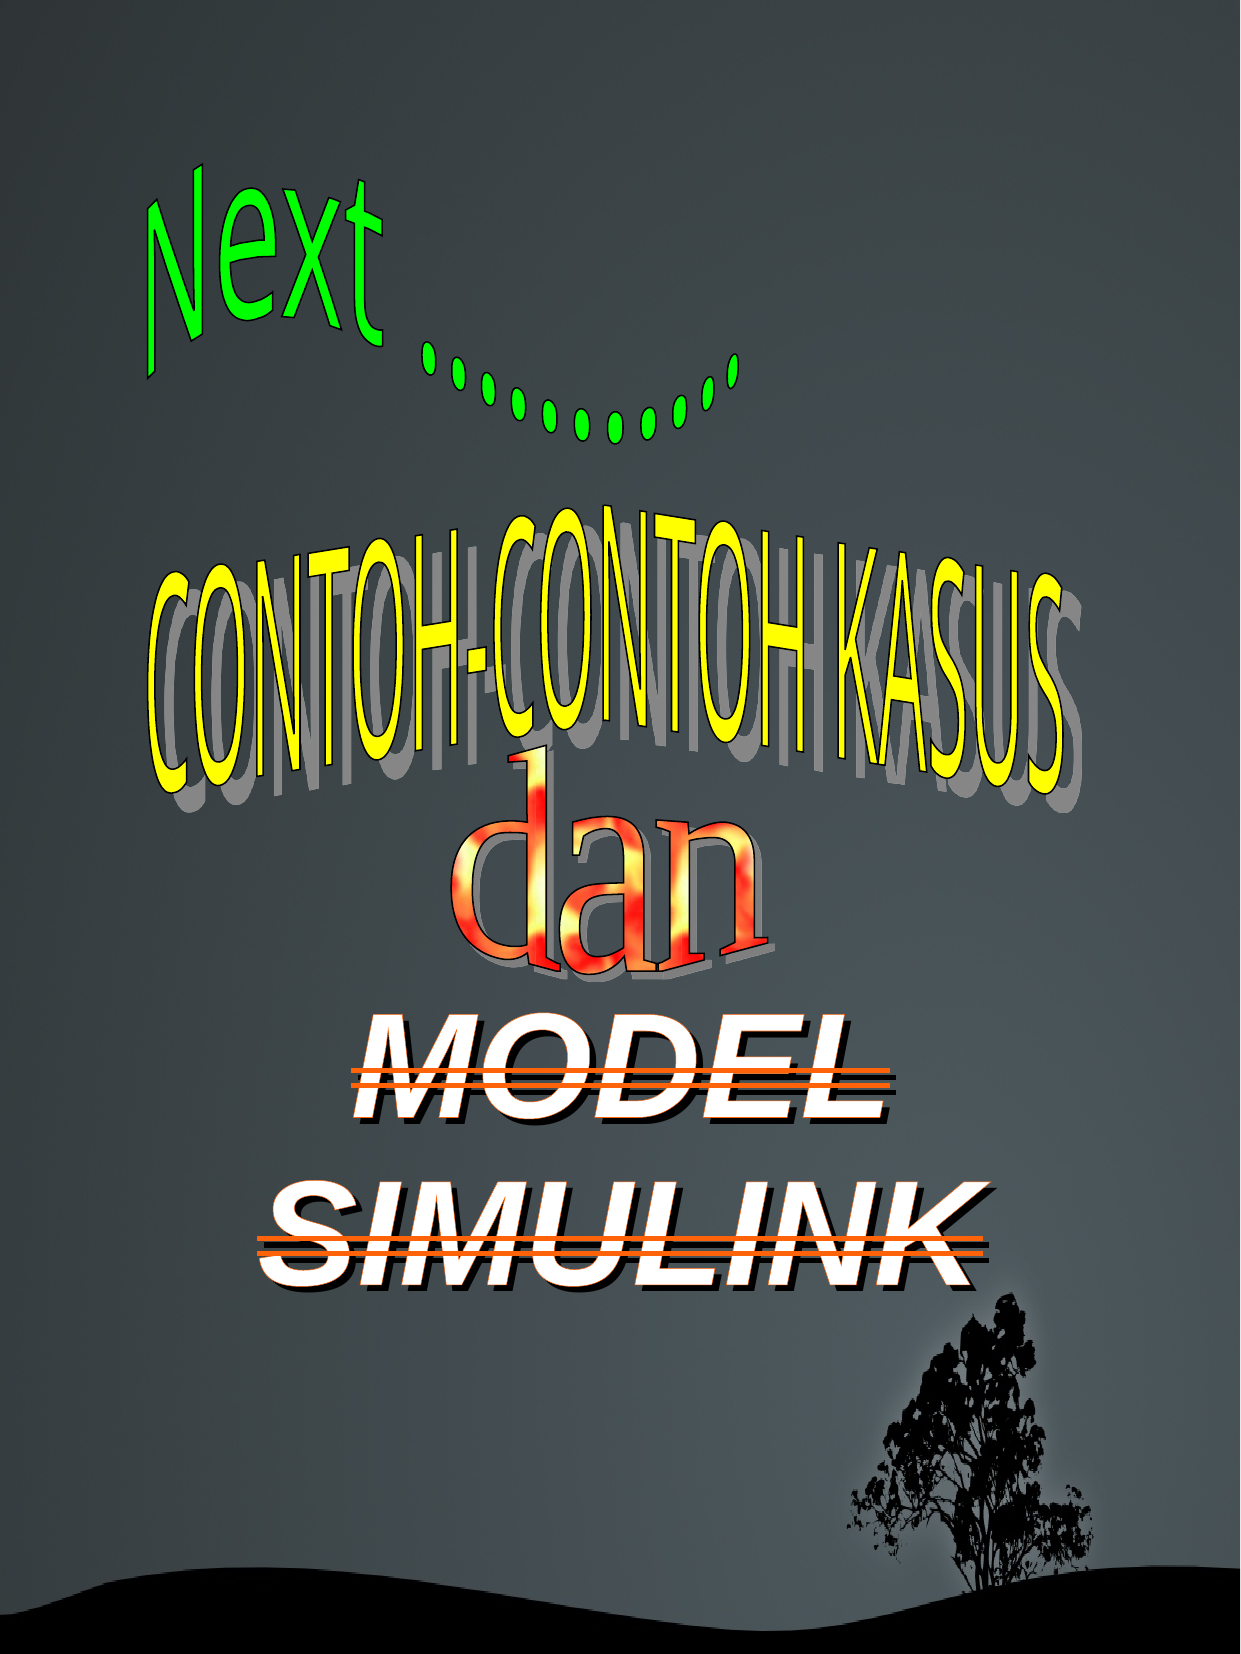

Next ...........
CONTOH-CONTOH KASUS
dan
MODEL SIMULINK